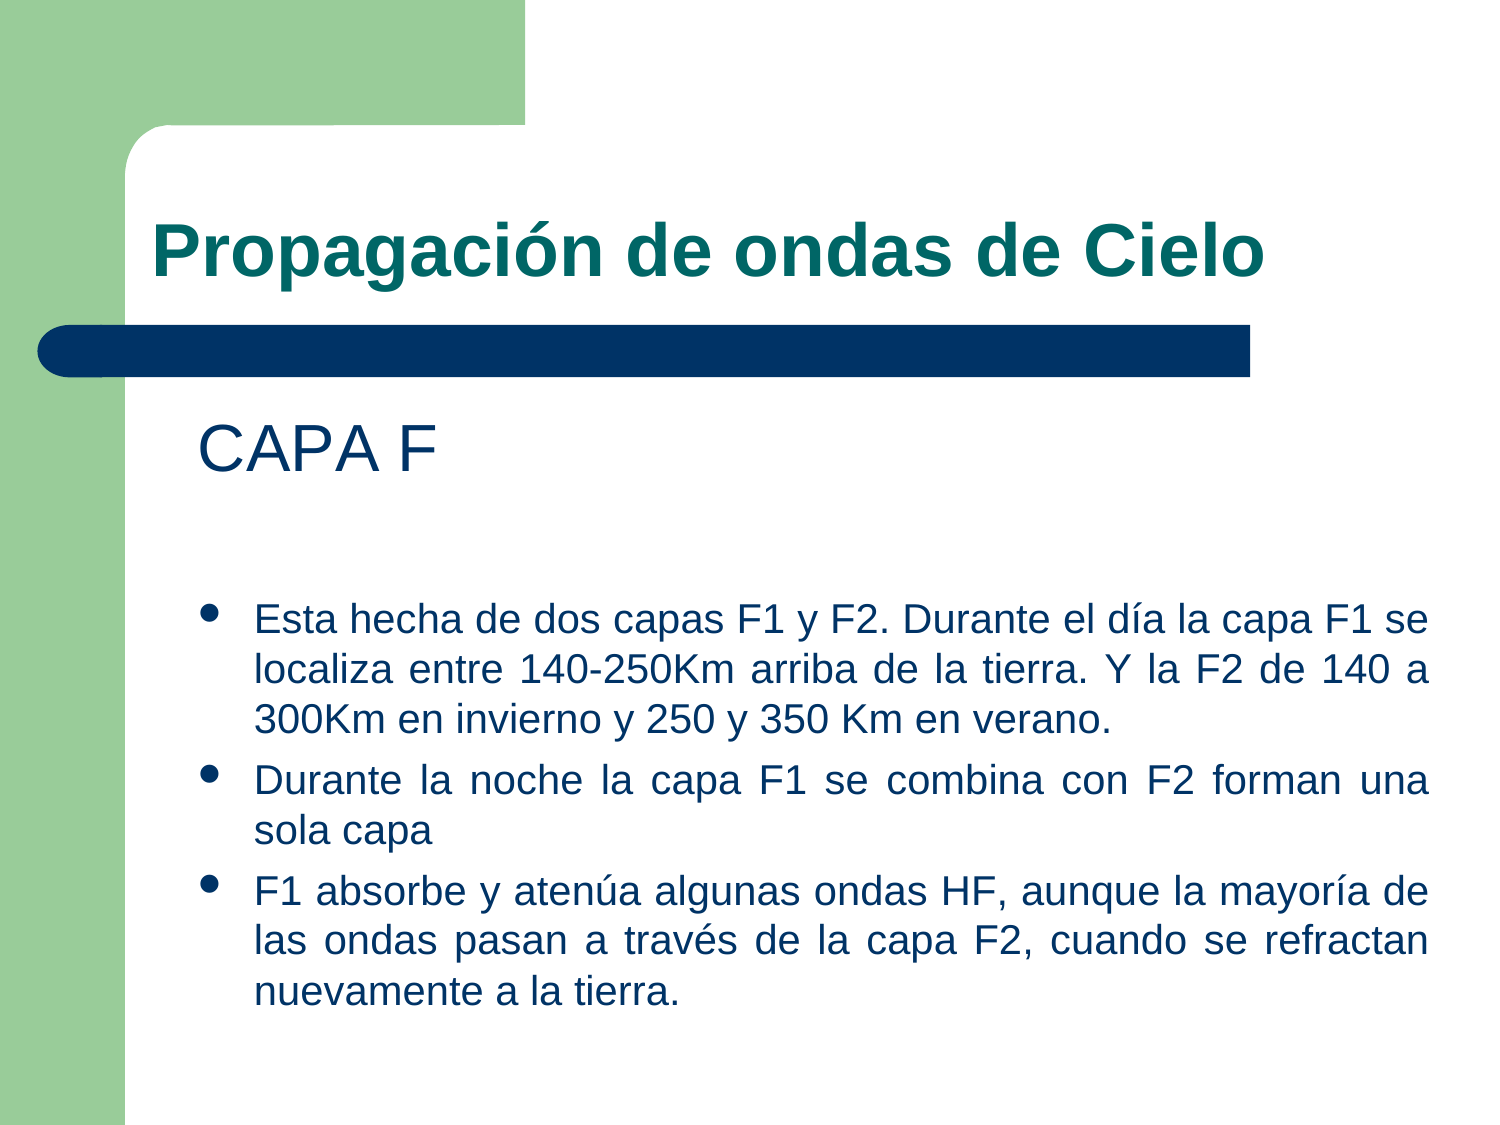

# Propagación de ondas de Cielo
CAPA F
Esta hecha de dos capas F1 y F2. Durante el día la capa F1 se localiza entre 140-250Km arriba de la tierra. Y la F2 de 140 a 300Km en invierno y 250 y 350 Km en verano.
Durante la noche la capa F1 se combina con F2 forman una sola capa
F1 absorbe y atenúa algunas ondas HF, aunque la mayoría de las ondas pasan a través de la capa F2, cuando se refractan nuevamente a la tierra.